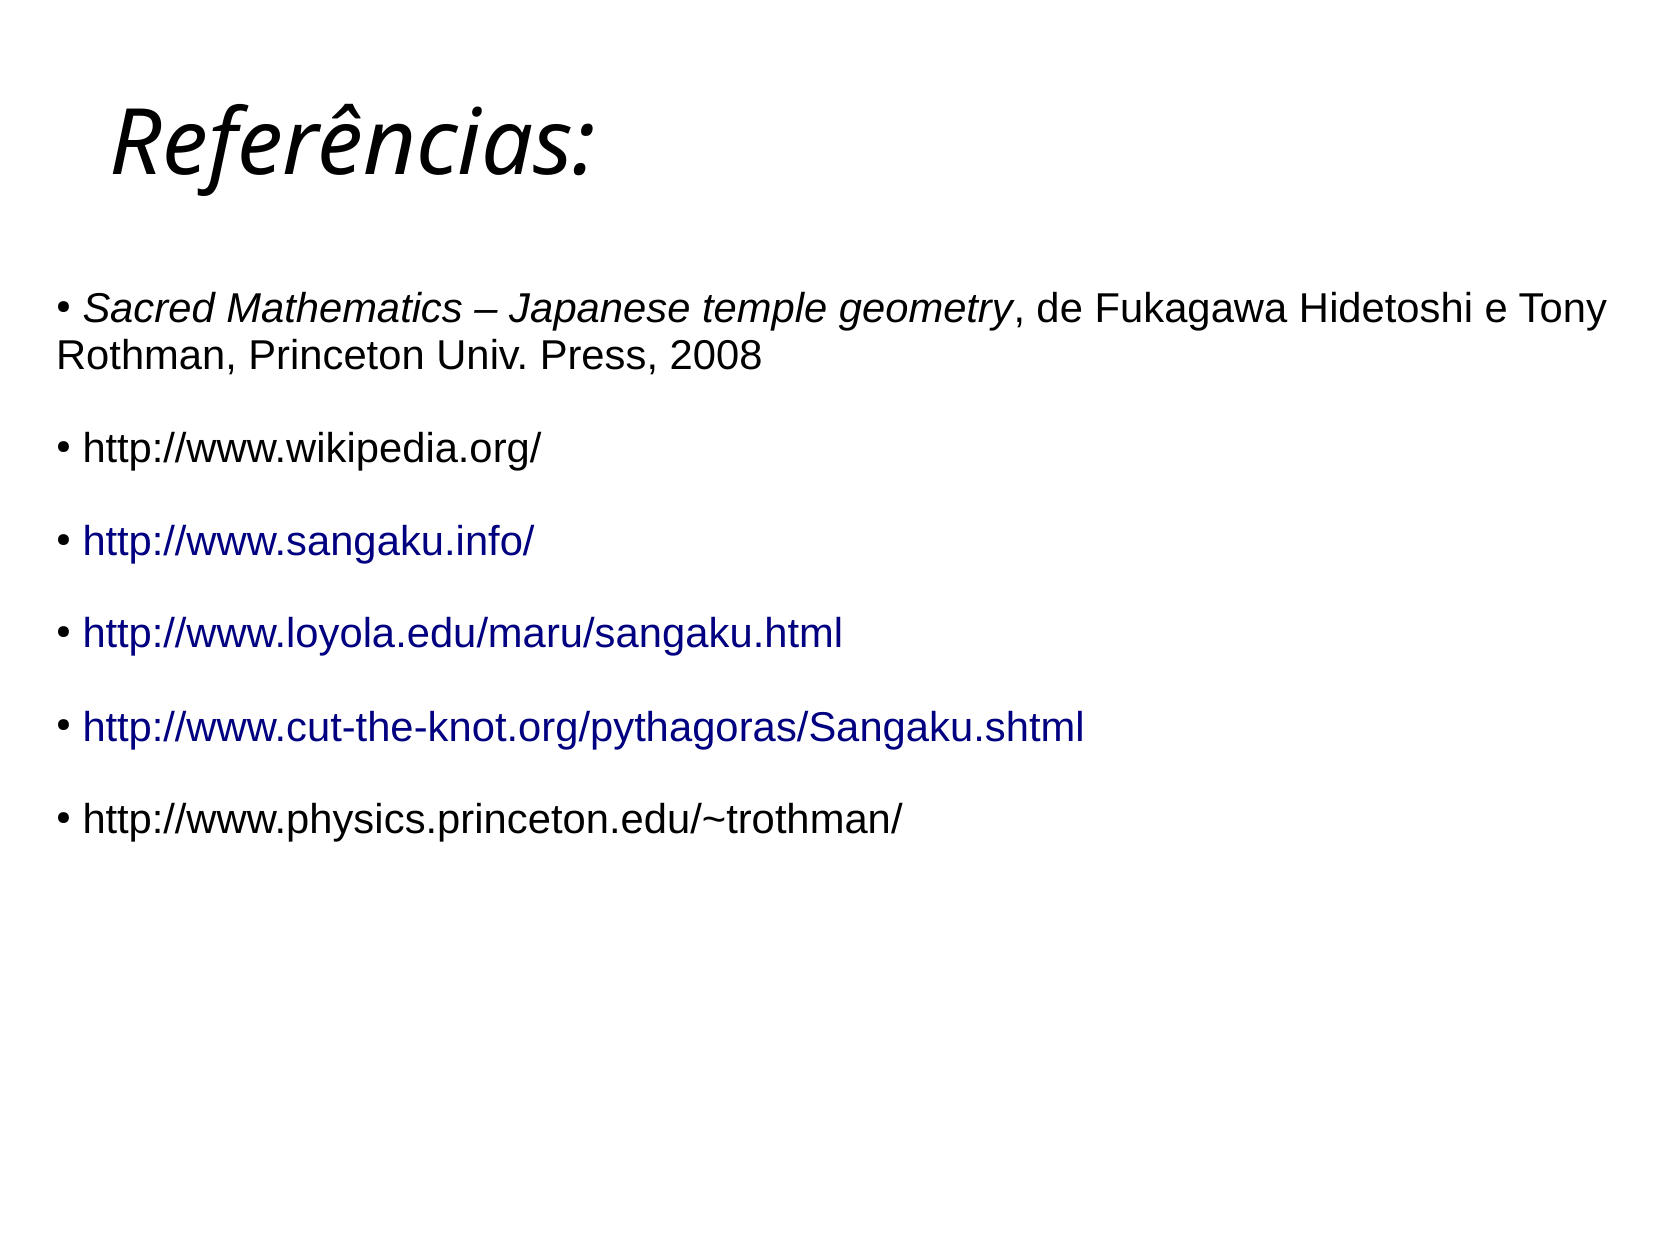

Referências:
 Sacred Mathematics – Japanese temple geometry, de Fukagawa Hidetoshi e Tony
Rothman, Princeton Univ. Press, 2008
 http://www.wikipedia.org/
 http://www.sangaku.info/
 http://www.loyola.edu/maru/sangaku.html
 http://www.cut-the-knot.org/pythagoras/Sangaku.shtml
 http://www.physics.princeton.edu/~trothman/